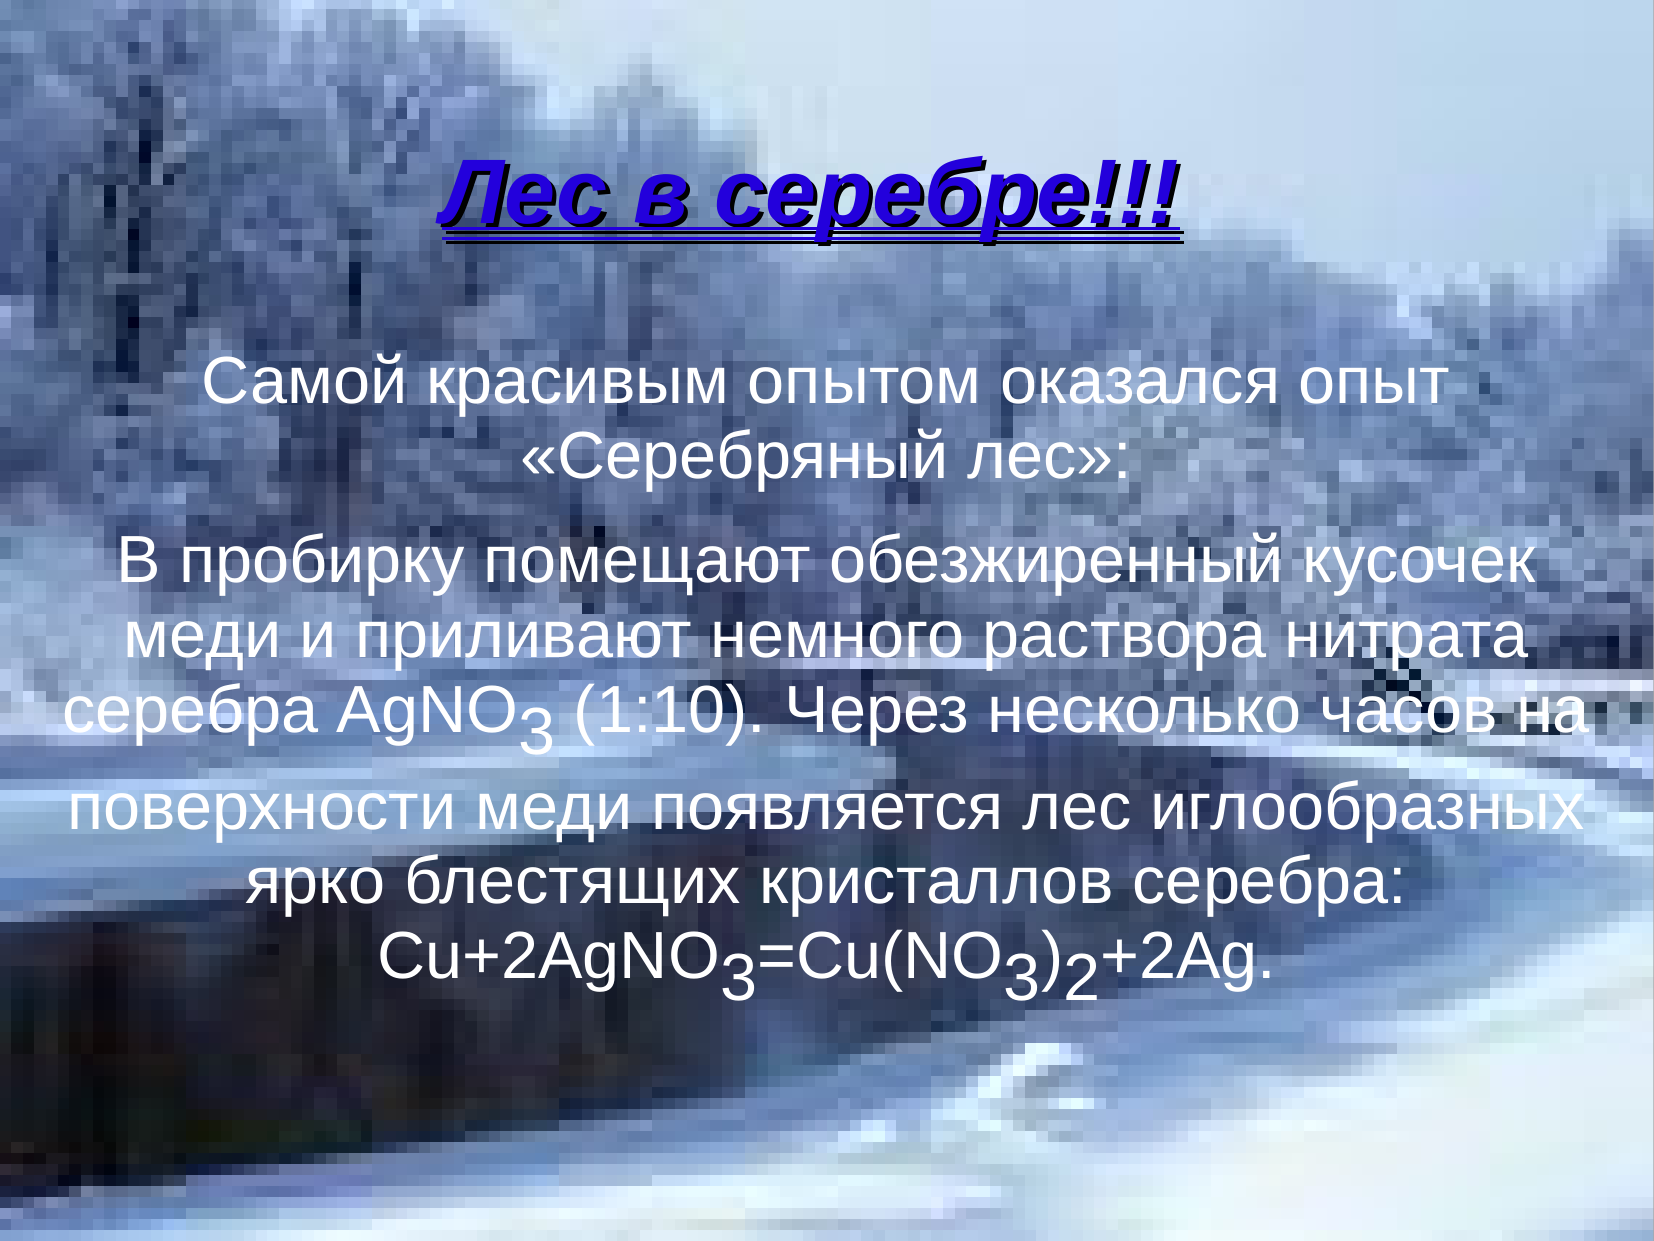

# Лес в серебре!!!
Самой красивым опытом оказался опыт «Серебряный лес»:
В пробирку помещают обезжиренный кусочек меди и приливают немного раствора нитрата серебра AgNO3 (1:10). Через несколько часов на поверхности меди появляется лес иглообразных ярко блестящих кристаллов серебра:
Cu+2AgNO3=Cu(NO3)2+2Ag.